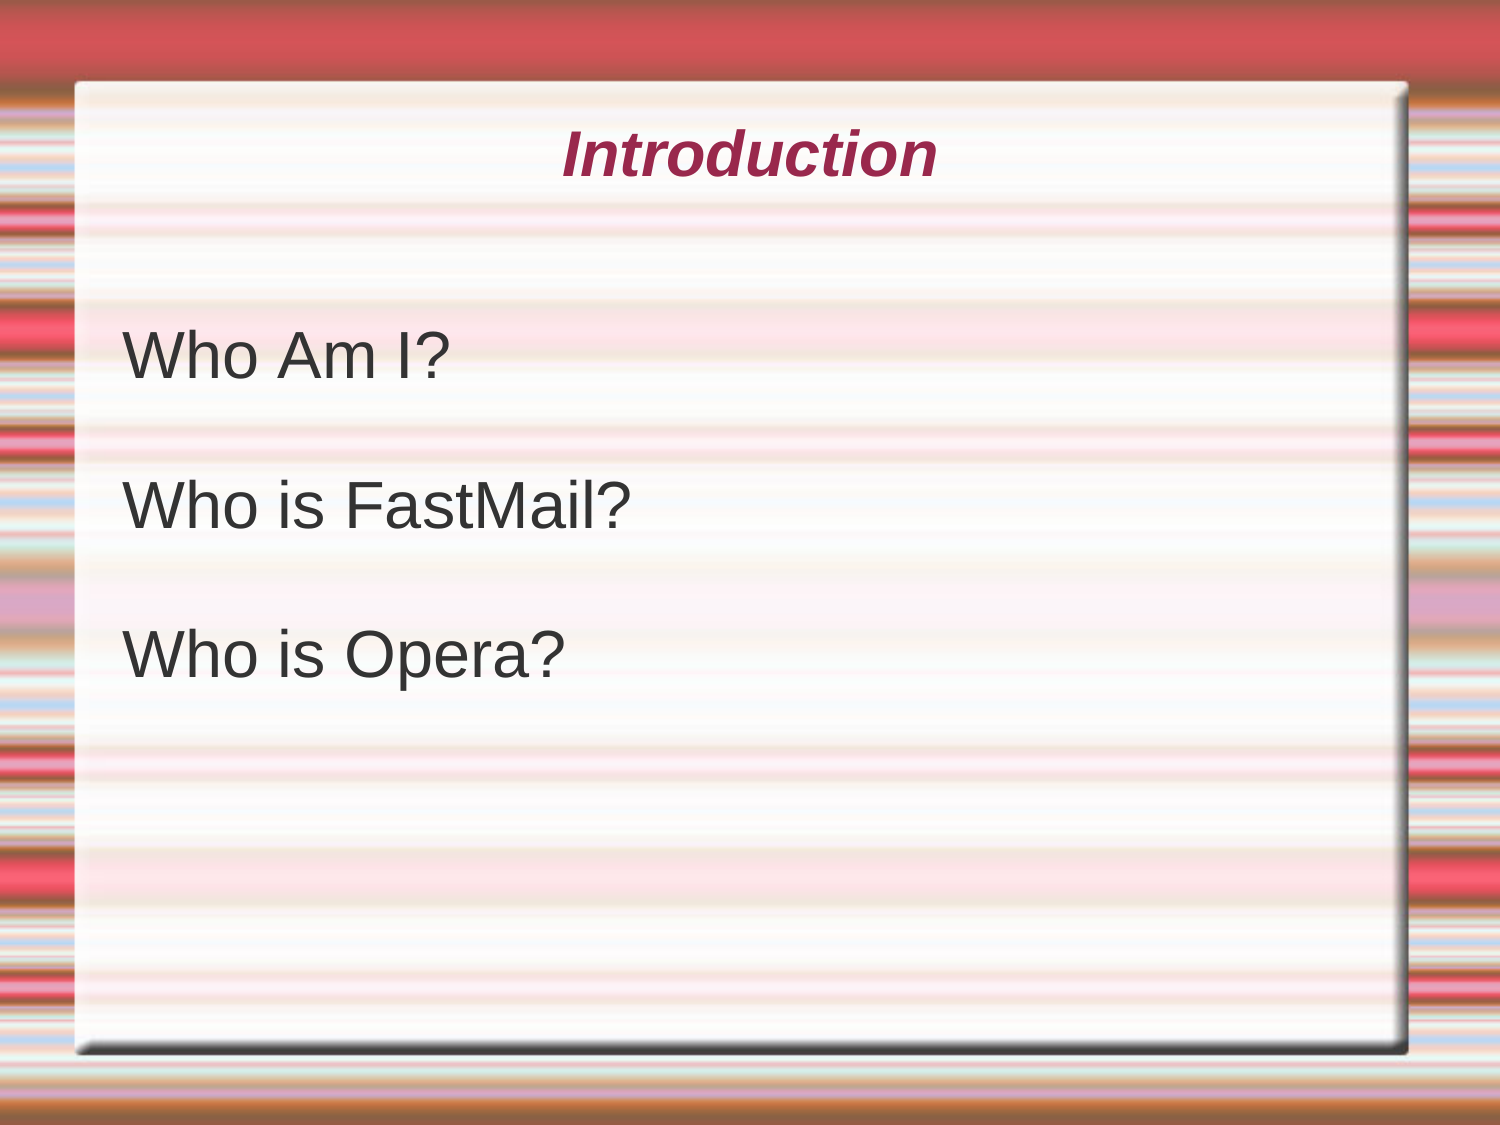

# Introduction
Who Am I?
Who is FastMail?
Who is Opera?